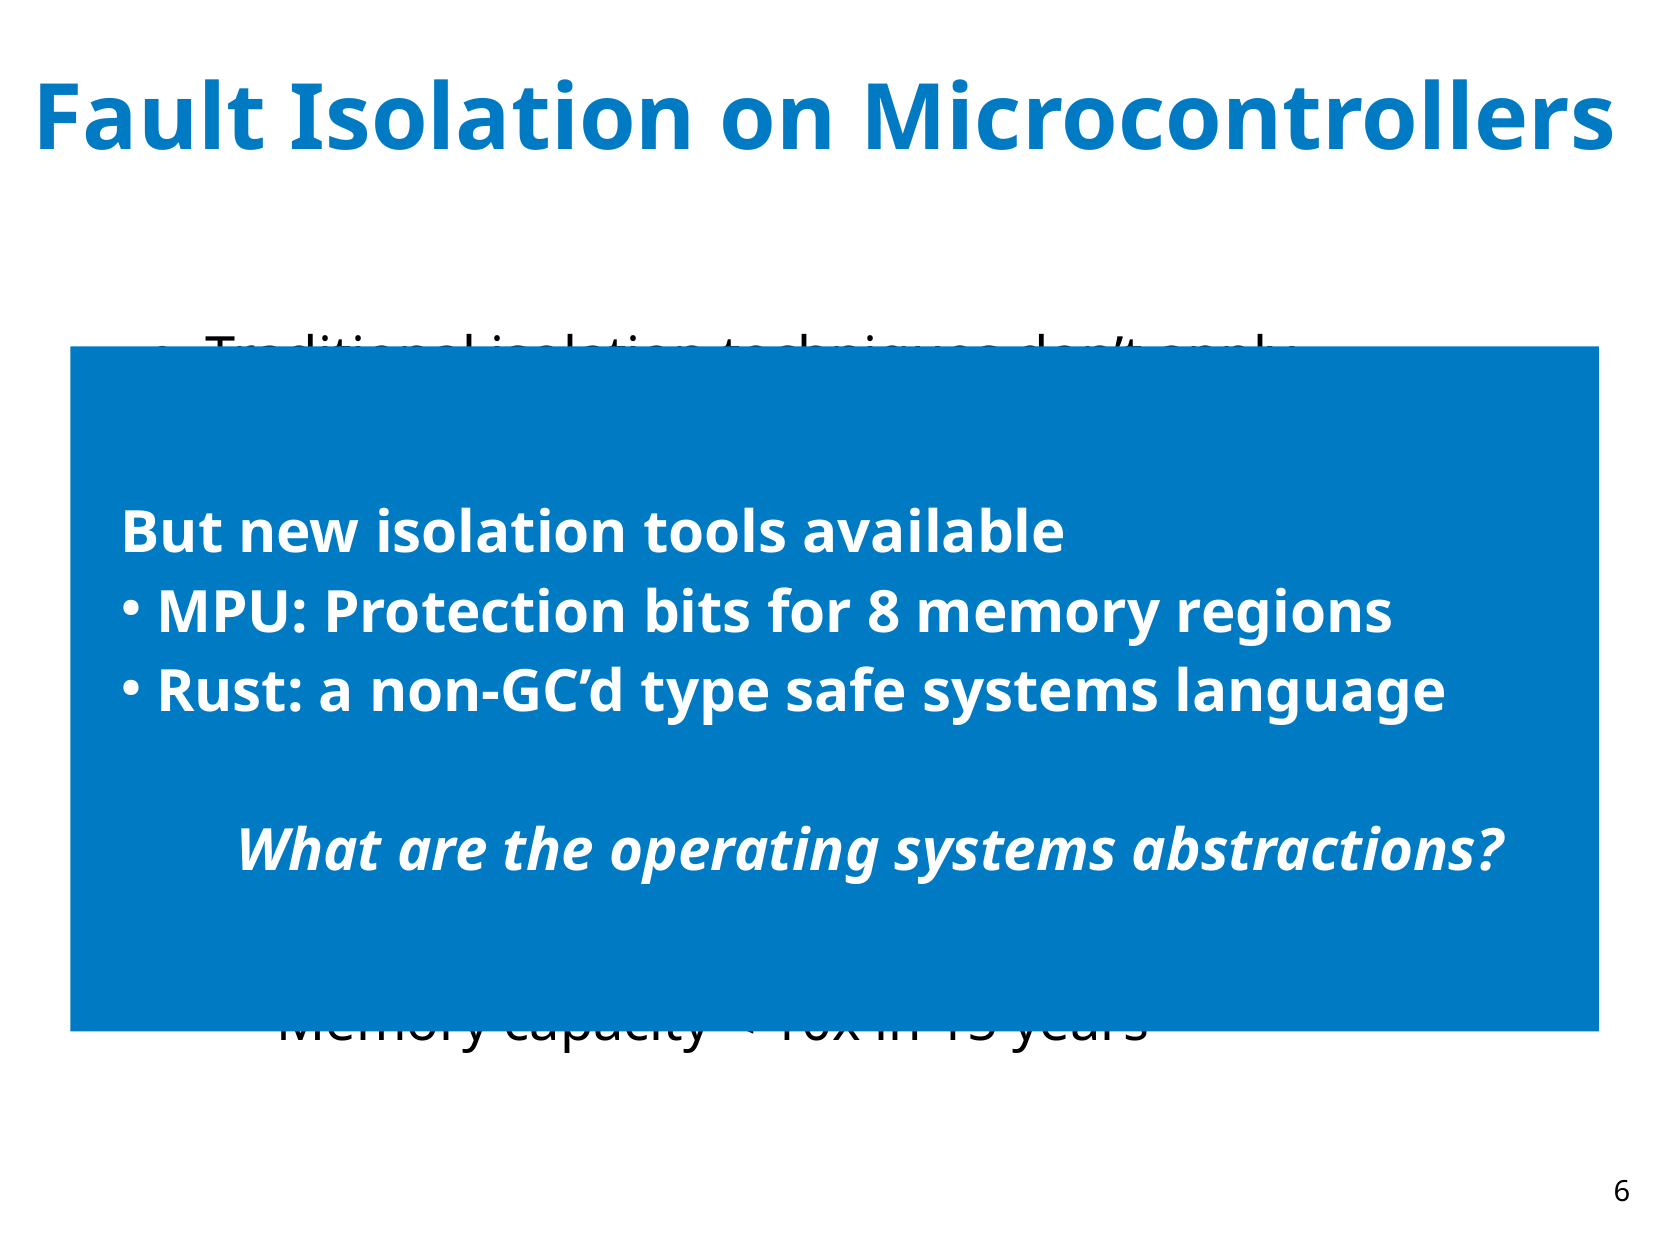

Fault Isolation on Microcontrollers
# Traditional isolation techniques don’t apply
With 64 kB, malloc a serious threat to system stability
No virtual memory
Still need to solve driver isolation
Moore’s Law won’t fix the problem
Sleep current is limiting factor
Memory capacity < 10x in 15 years
But new isolation tools available
MPU: Protection bits for 8 memory regions
Rust: a non-GC’d type safe systems language
What are the operating systems abstractions?
6